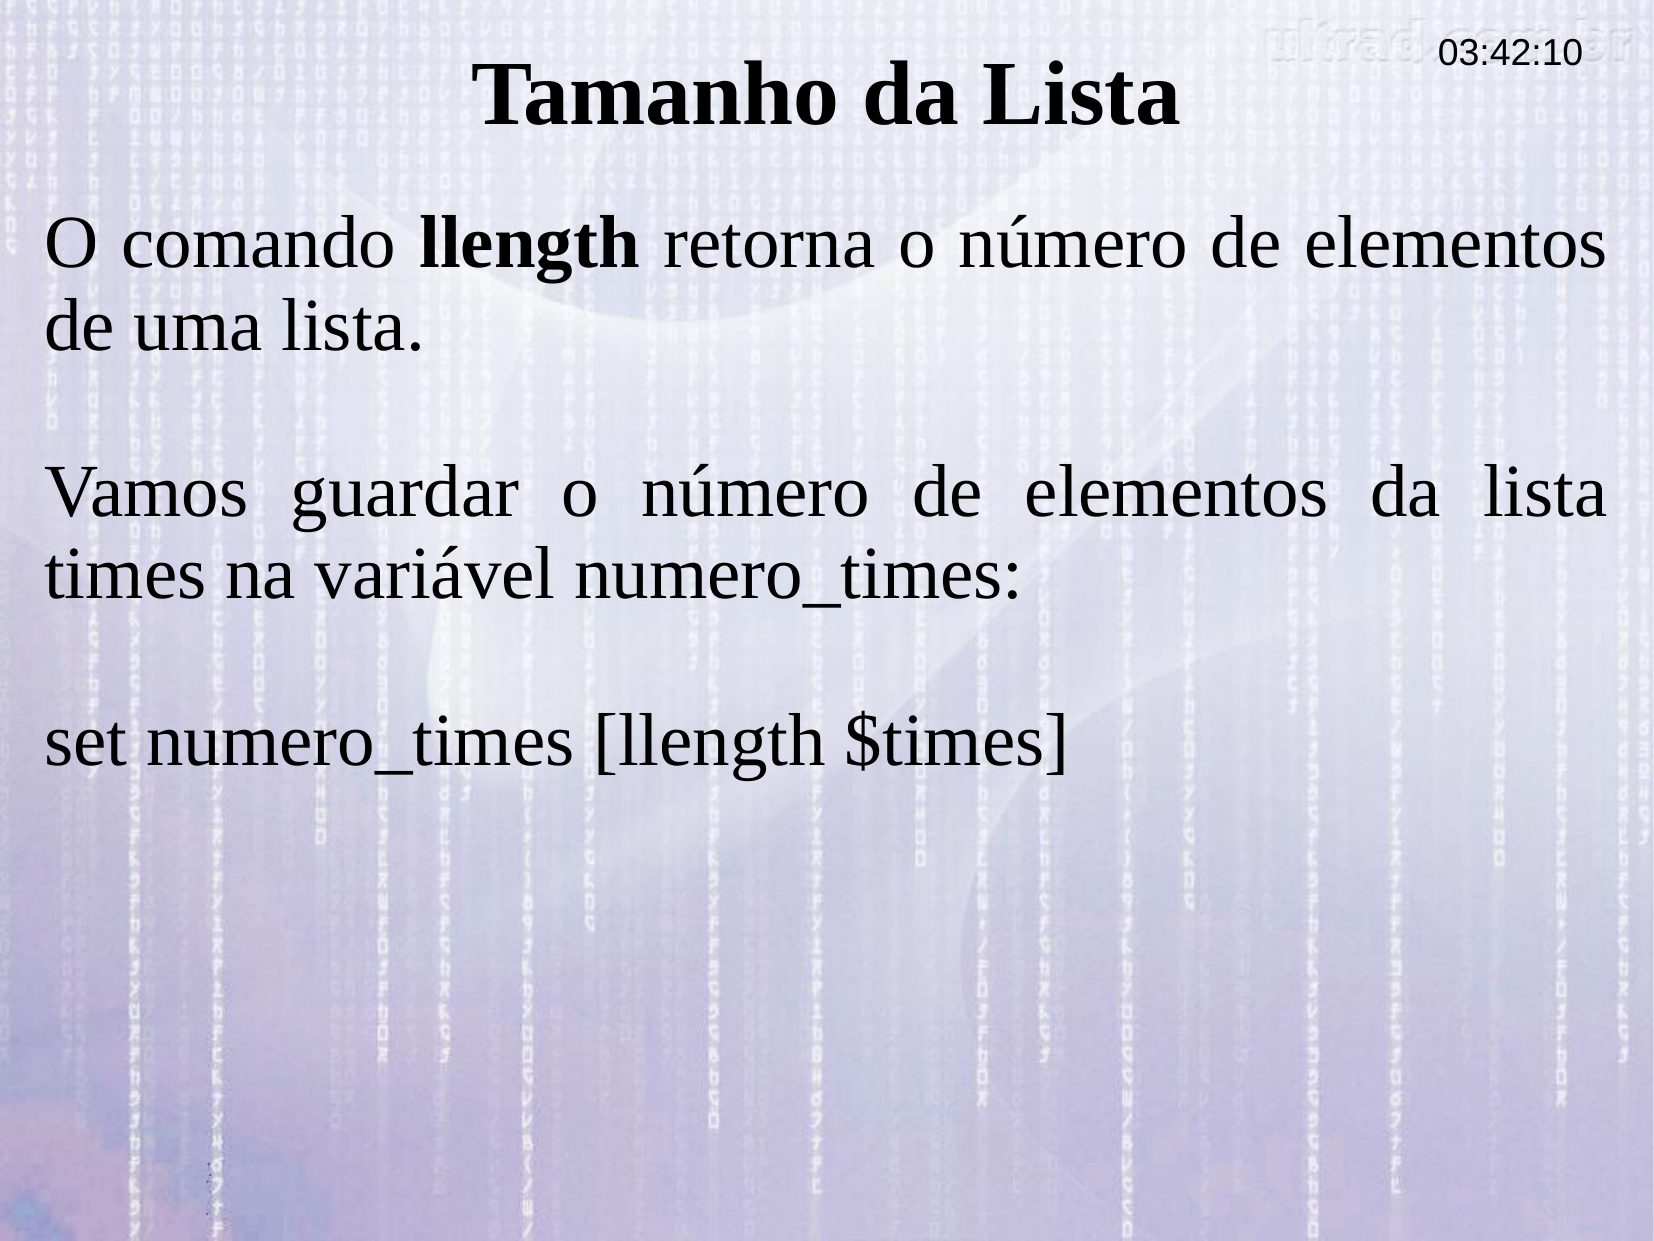

02:23:20
Tamanho da Lista
O comando llength retorna o número de elementos de uma lista.
Vamos guardar o número de elementos da lista times na variável numero_times:
set numero_times [llength $times]